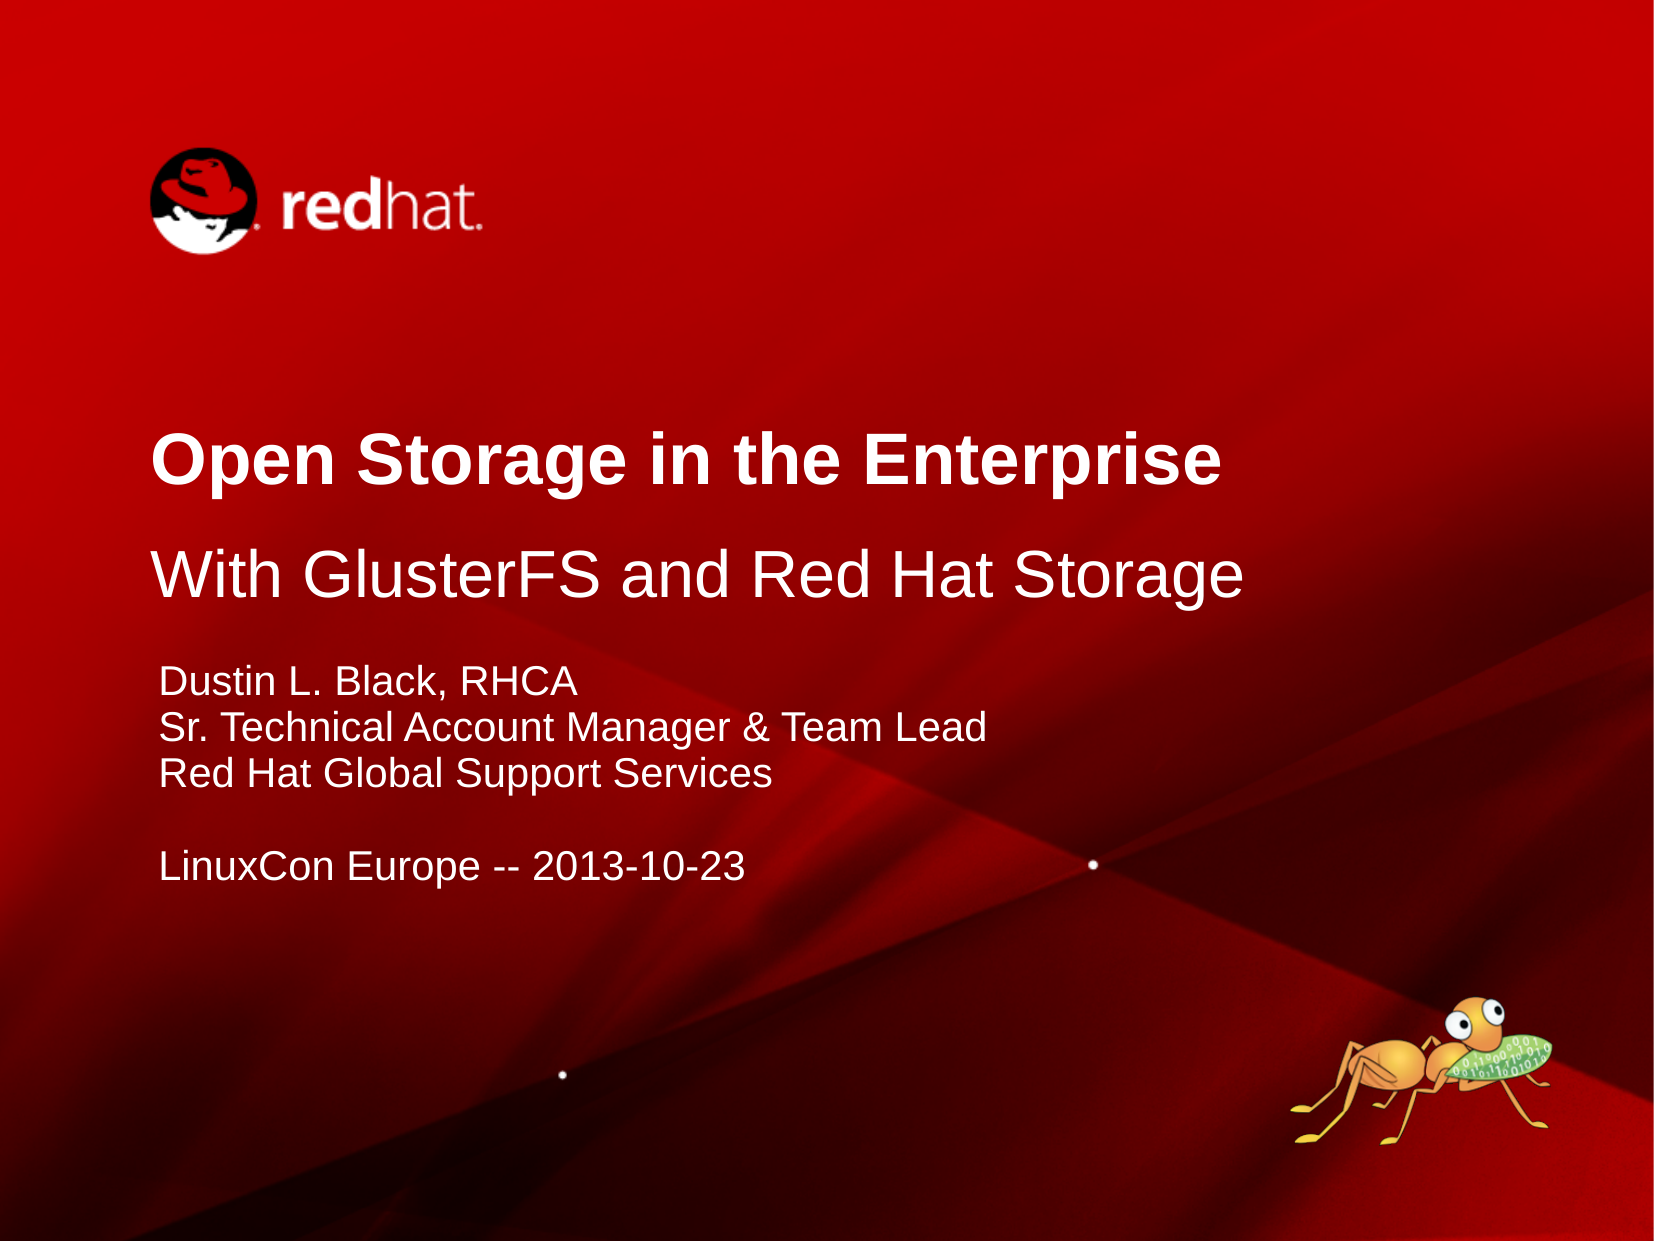

Open Storage in the Enterprise
With GlusterFS and Red Hat Storage
Dustin L. Black, RHCA
Sr. Technical Account Manager & Team Lead
Red Hat Global Support Services
LinuxCon Europe -- 2013-10-23